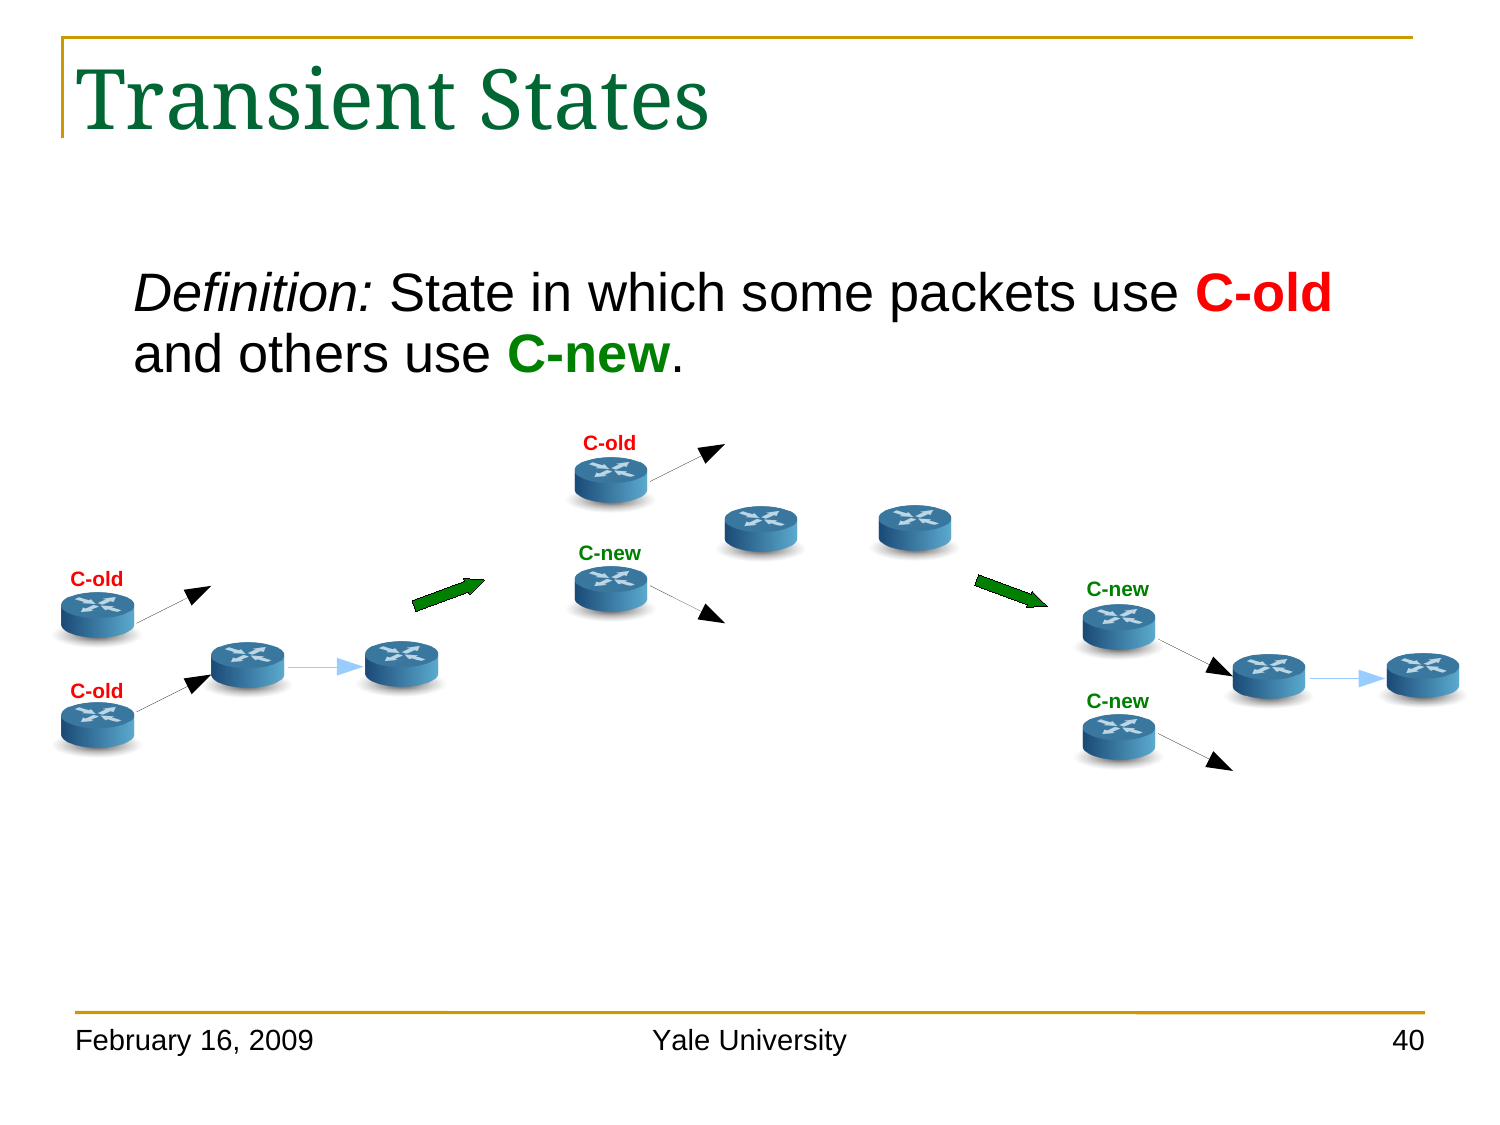

# Transient States
Definition: State in which some packets use C-old and others use C-new.
C-old
C-new
C-old
C-old
C-new
C-new
February 16, 2009
Yale University
40